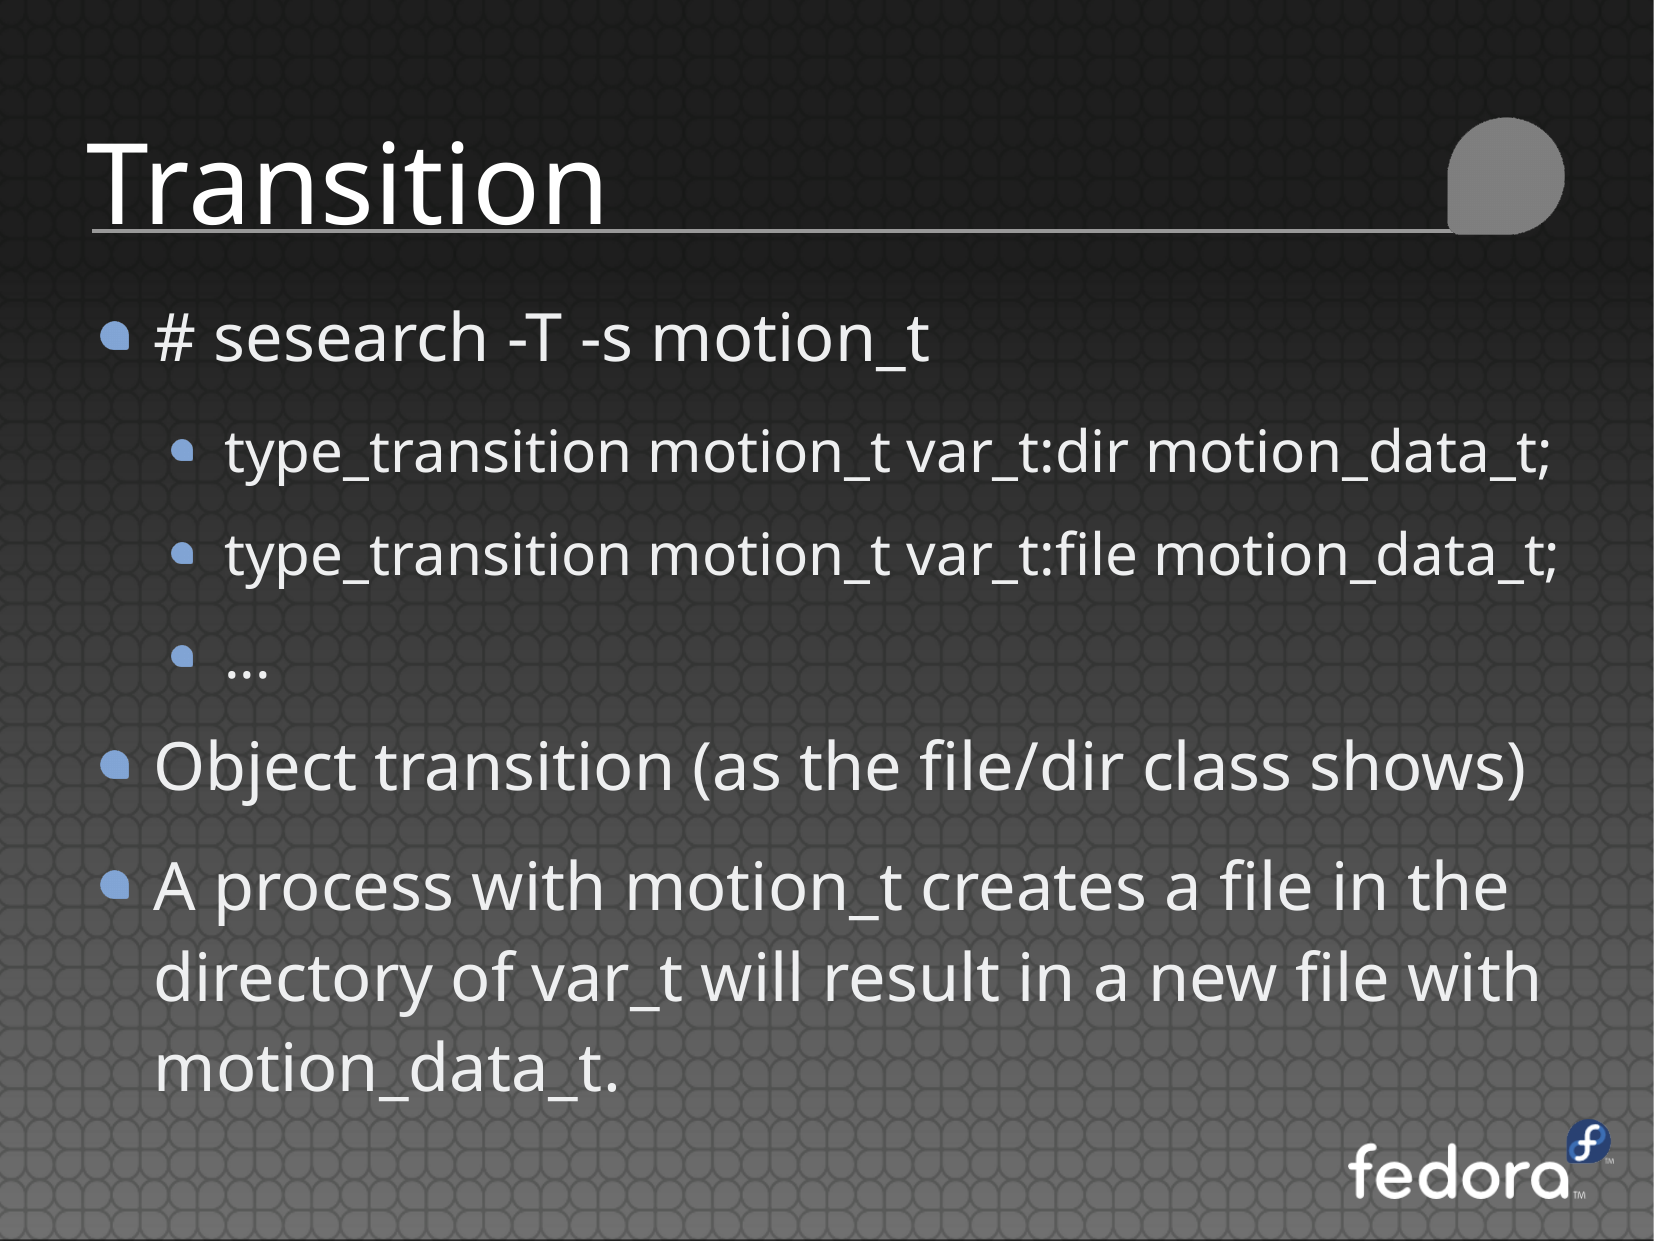

# Transition
# sesearch -T -s motion_t
type_transition motion_t var_t:dir motion_data_t;
type_transition motion_t var_t:file motion_data_t;
...
Object transition (as the file/dir class shows)
A process with motion_t creates a file in the directory of var_t will result in a new file with motion_data_t.